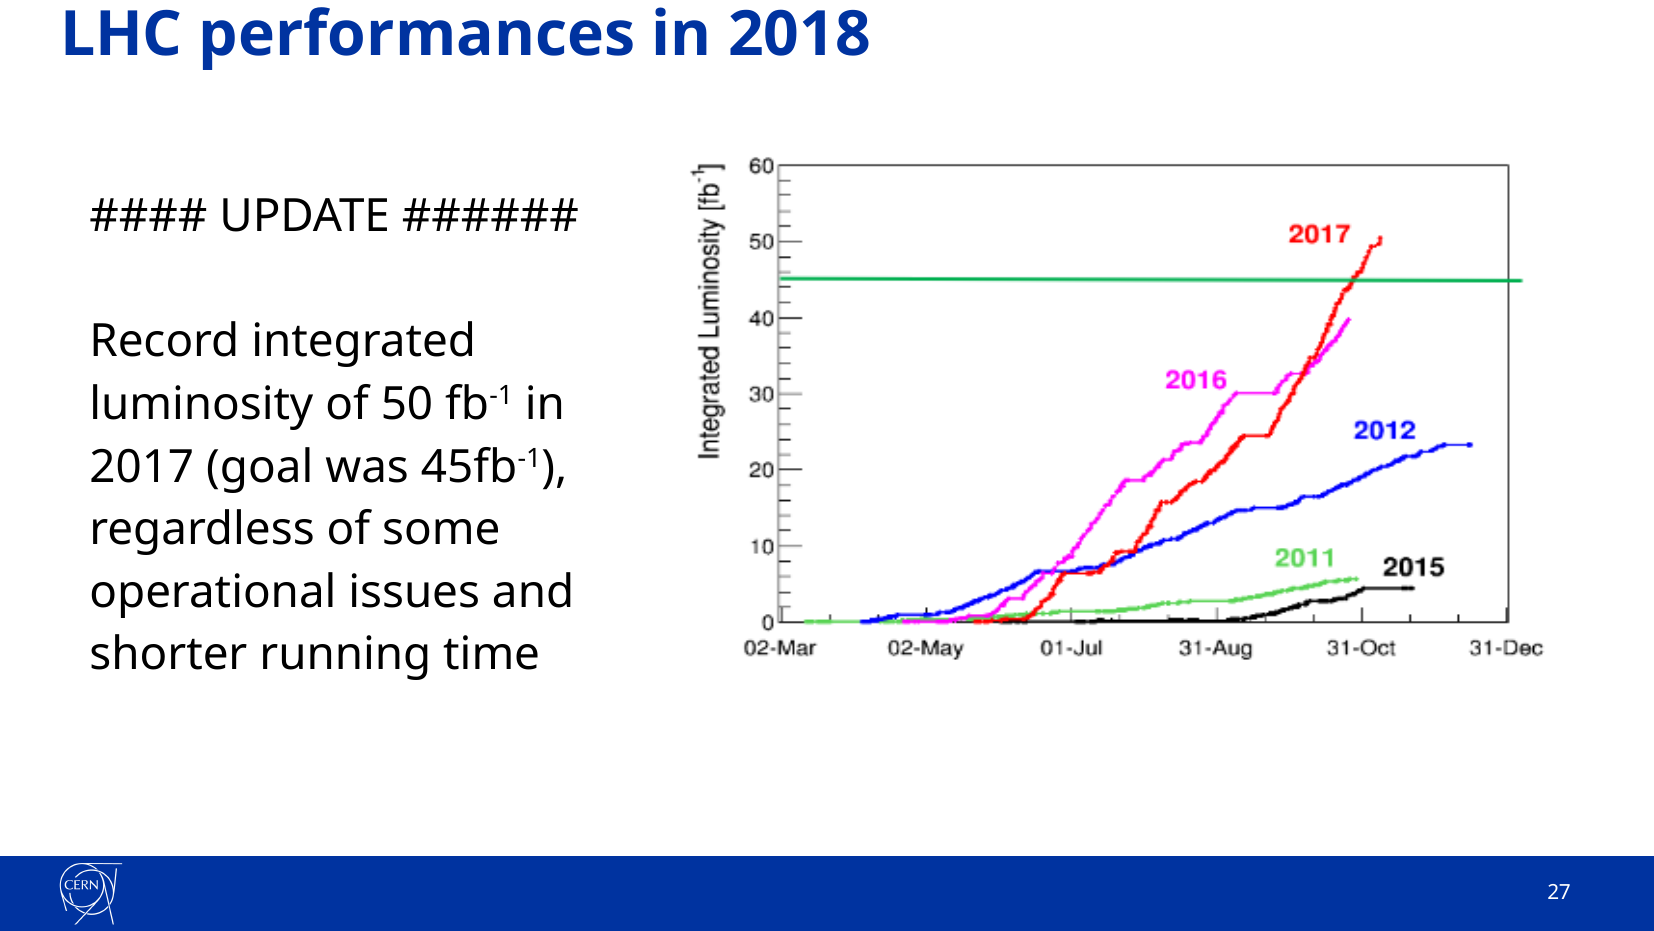

# LHC performances in 2018
#### UPDATE ######
Record integrated luminosity of 50 fb-1 in 2017 (goal was 45fb-1), regardless of some operational issues and shorter running time
27